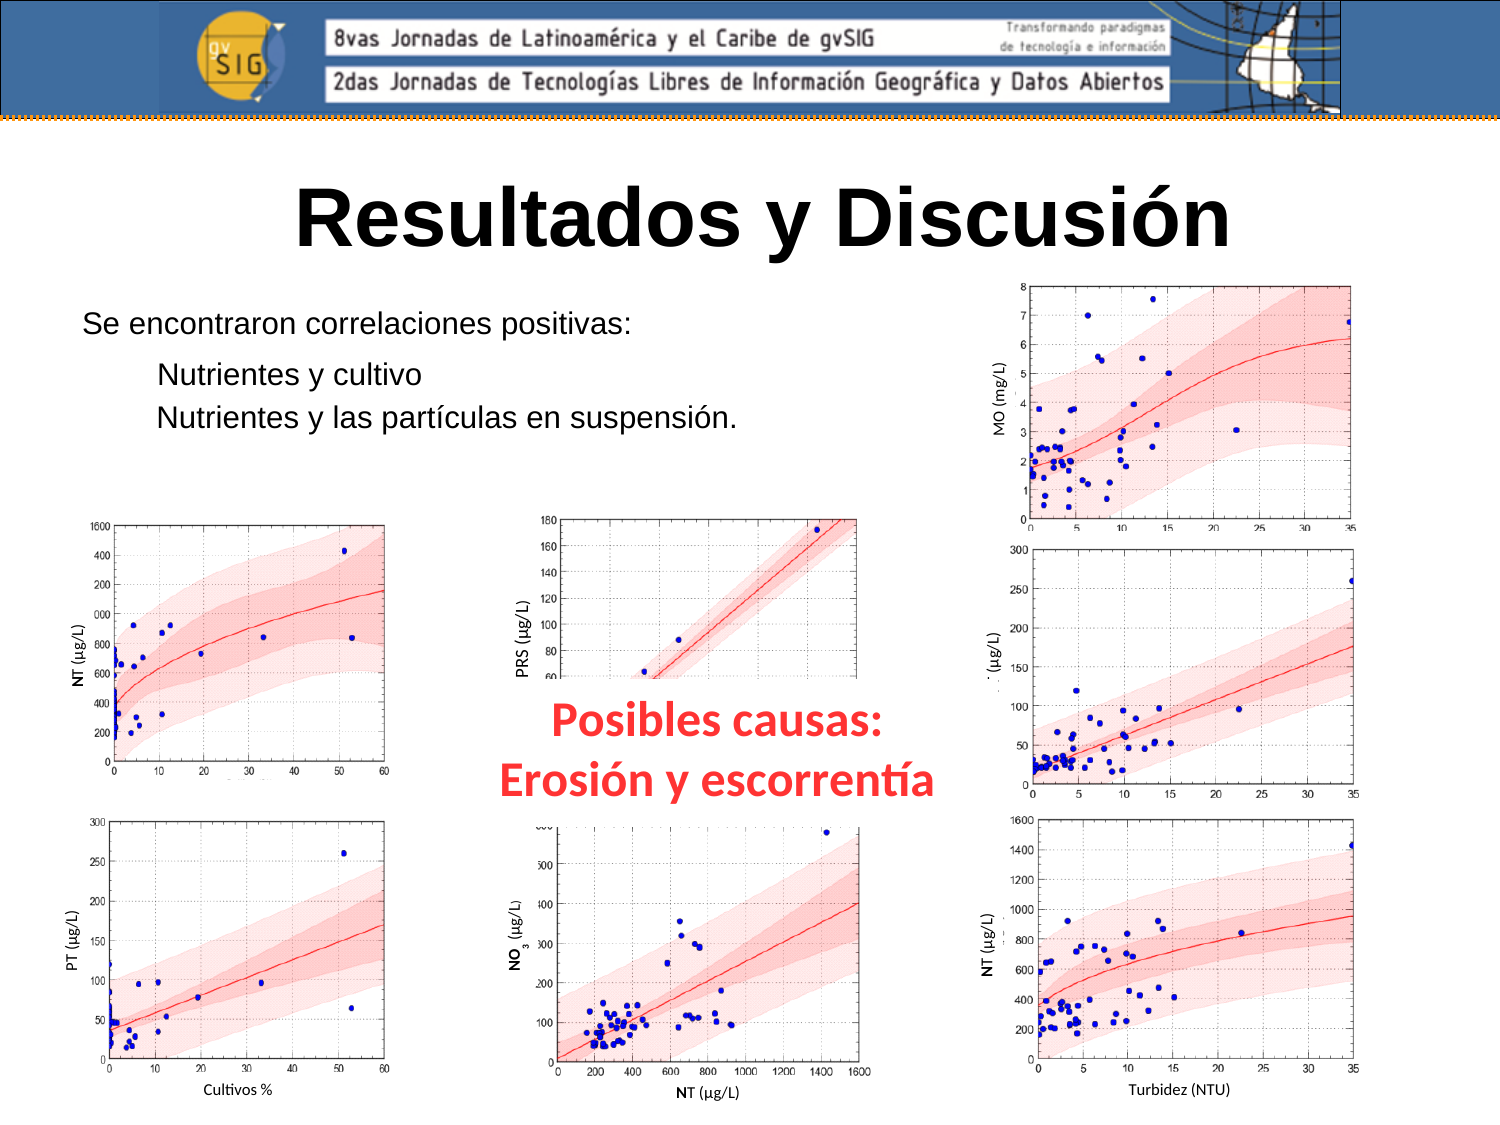

# Resultados y Discusión
Se encontraron correlaciones positivas:
Nutrientes y cultivo
MO (mg/L)
Nutrientes y las partículas en suspensión.
NT (μg/L)
PRS (μg/L)
PT (μg/L)
Posibles causas:
Erosión y escorrentía
PT (μg/L)
PT (μg/L)
NO3 (μg/L)
NT (μg/L)
Turbidez (NTU)
Cultivos %
NT (μg/L)